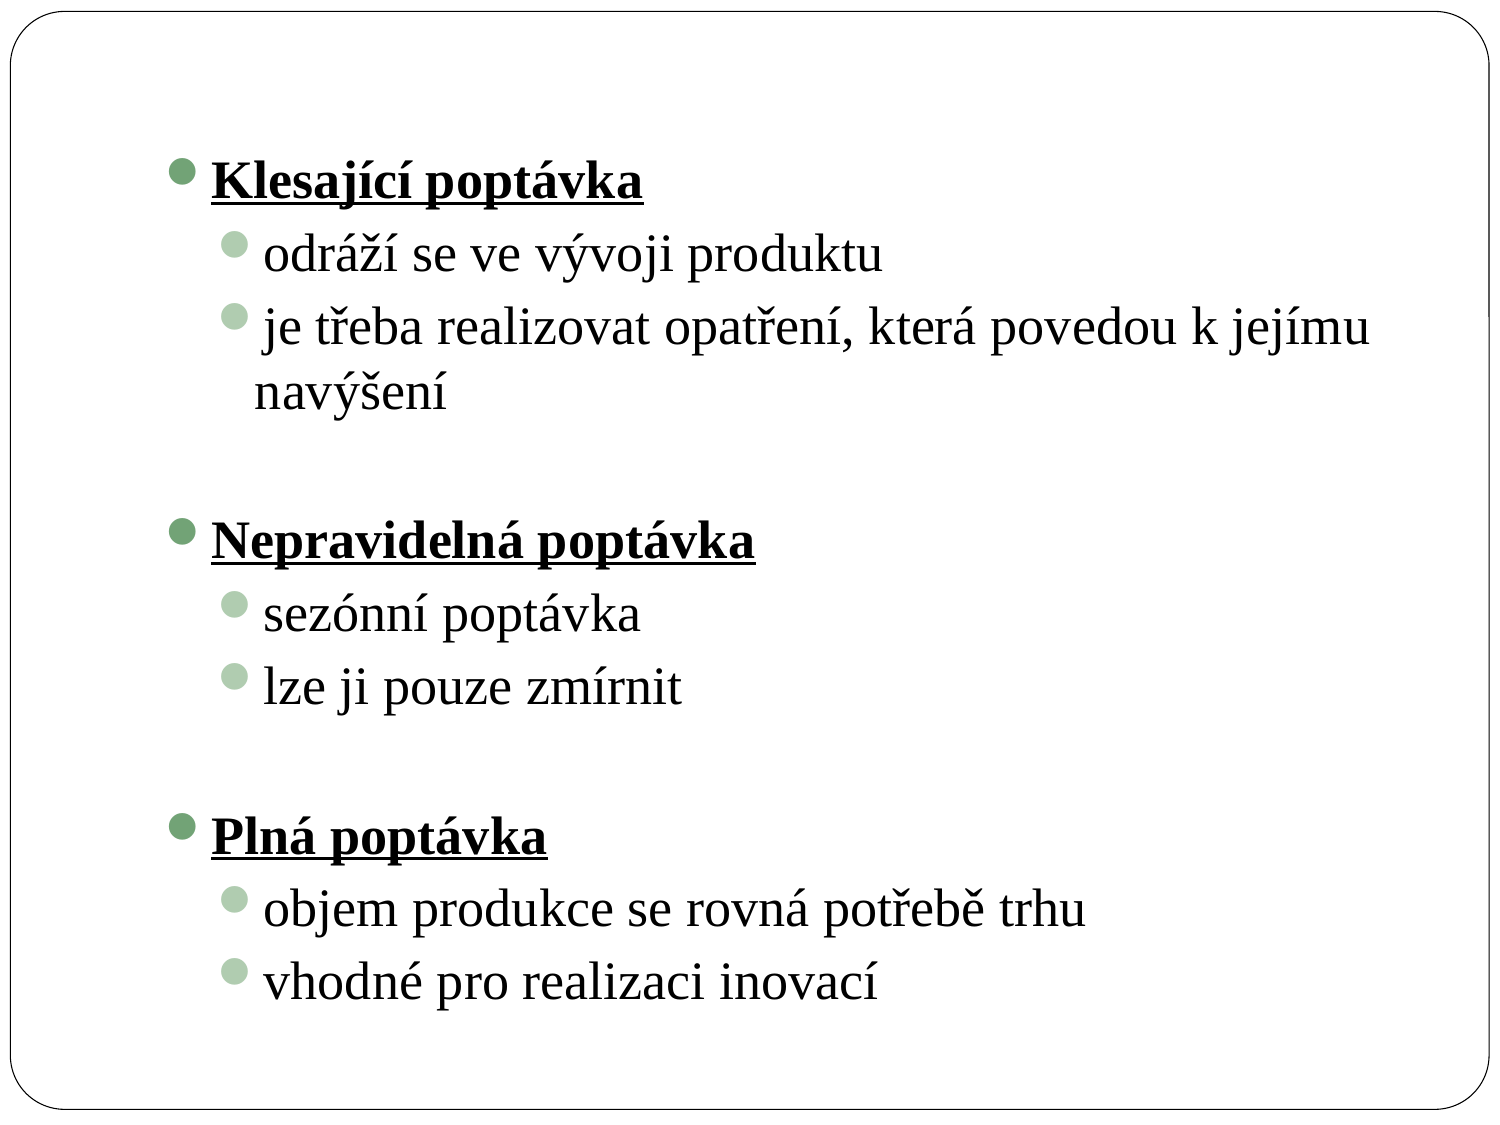

# Klesající poptávka
odráží se ve vývoji produktu
je třeba realizovat opatření, která povedou k jejímu navýšení
Nepravidelná poptávka
sezónní poptávka
lze ji pouze zmírnit
Plná poptávka
objem produkce se rovná potřebě trhu
vhodné pro realizaci inovací